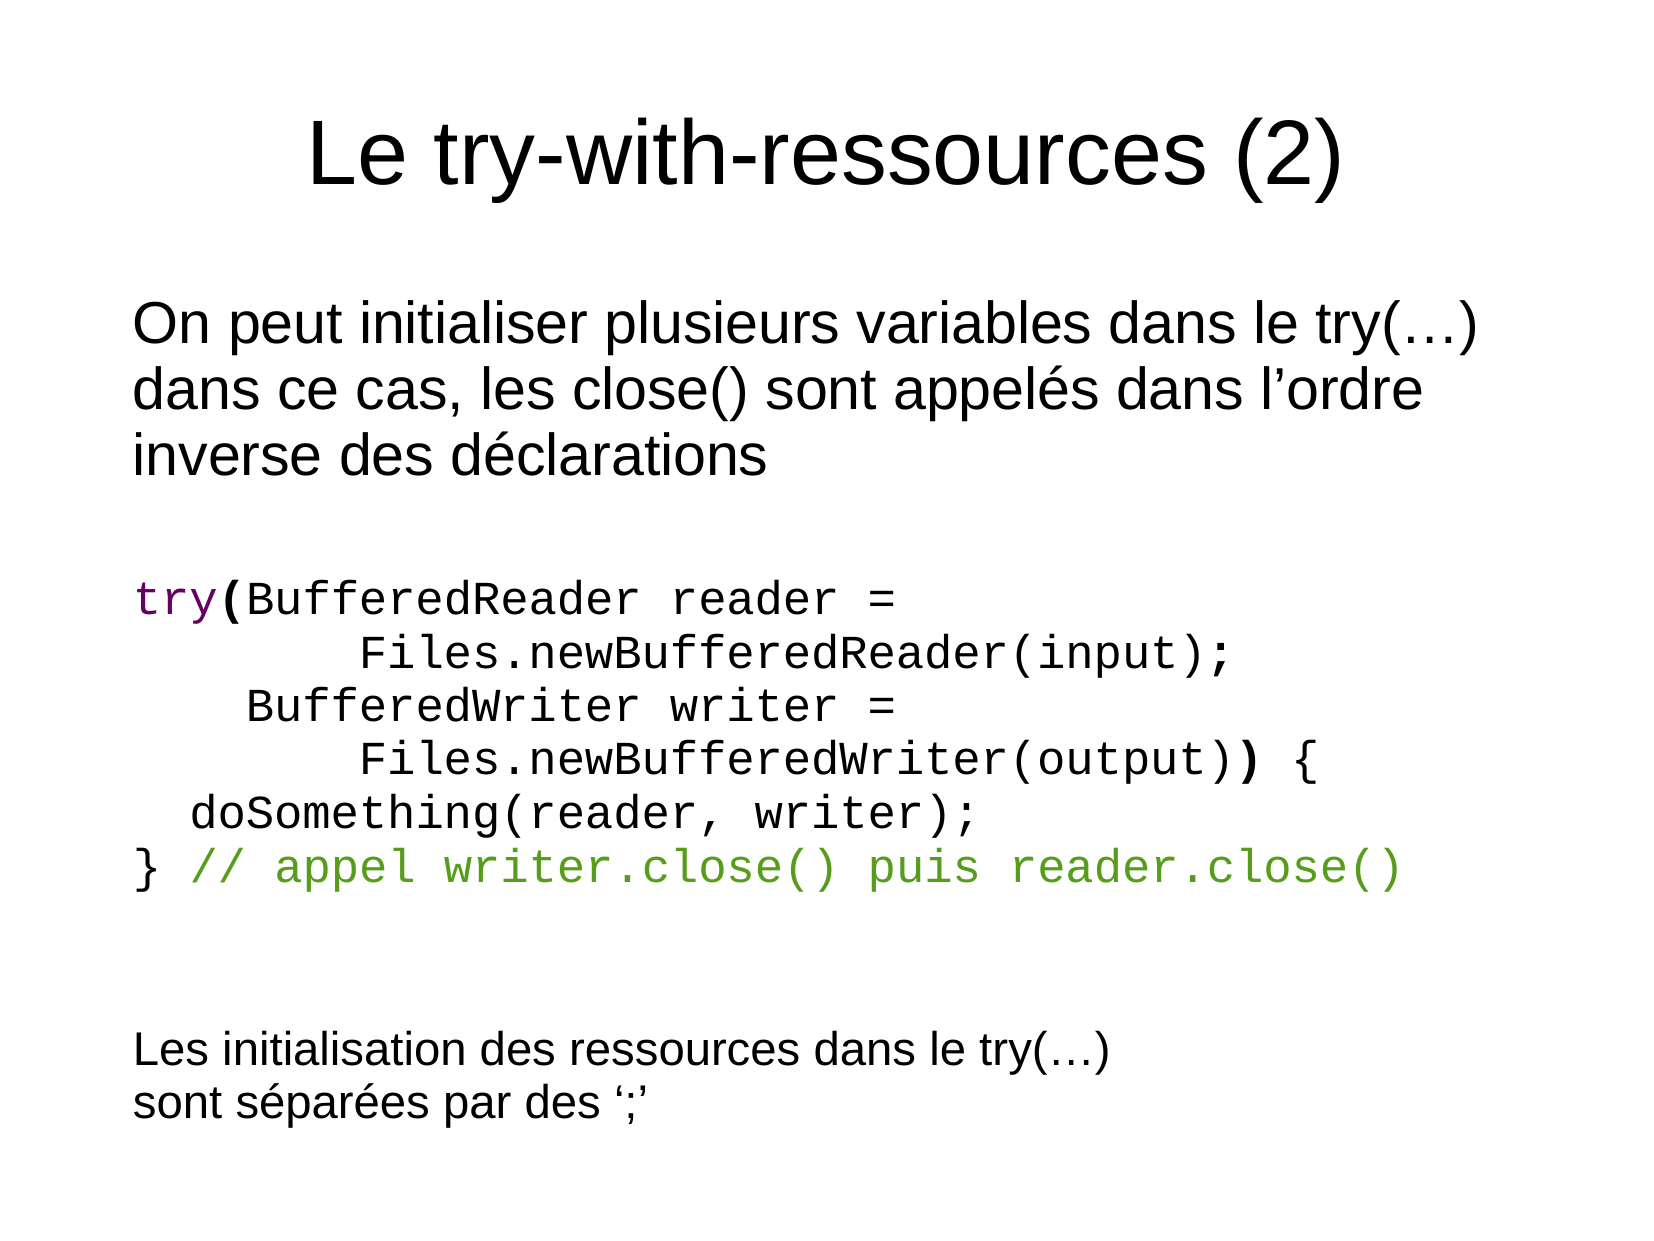

# Le try-with-ressources (2)
On peut initialiser plusieurs variables dans le try(…) dans ce cas, les close() sont appelés dans l’ordre inverse des déclarations
try(BufferedReader reader =
 Files.newBufferedReader(input);
 BufferedWriter writer =
 Files.newBufferedWriter(output)) {
 doSomething(reader, writer);
} // appel writer.close() puis reader.close()
Les initialisation des ressources dans le try(…)
sont séparées par des ‘;’